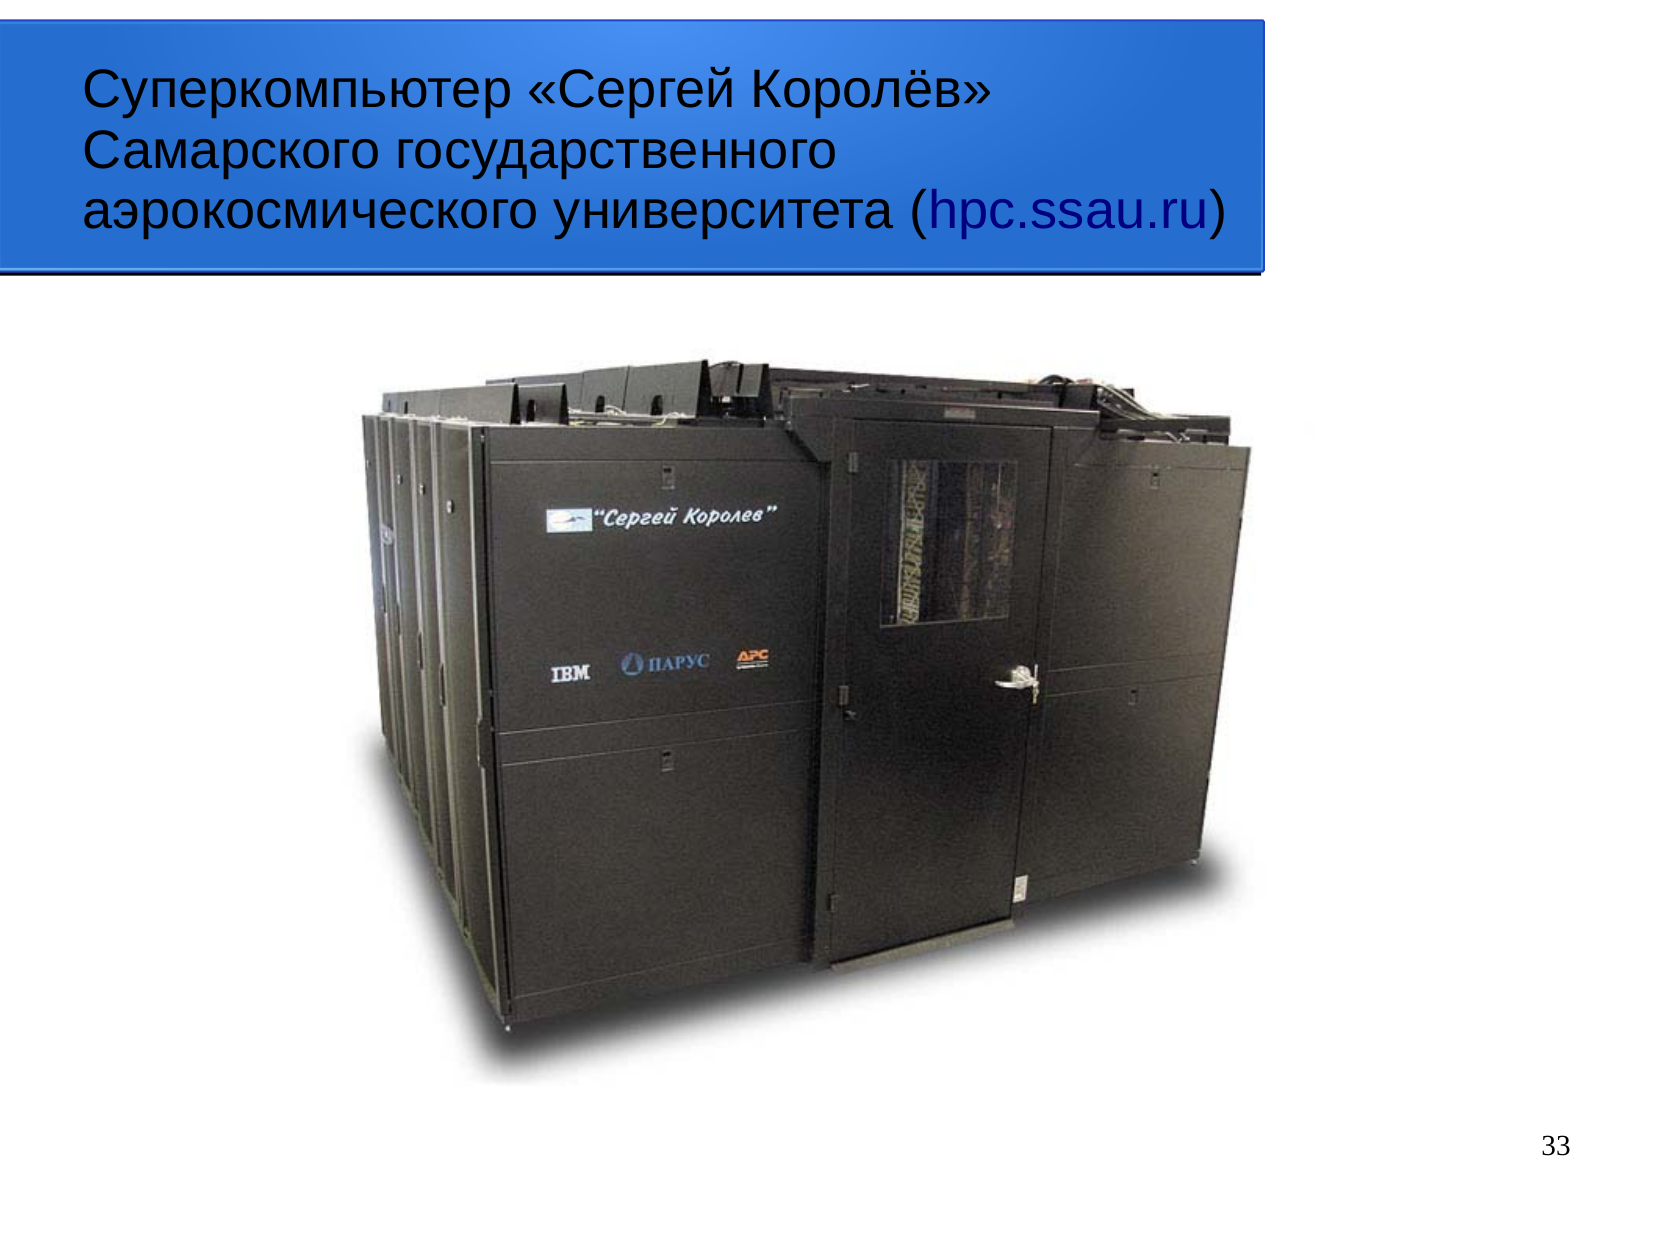

# Суперкомпьютер «Сергей Королёв» Самарского государственного аэрокосмического университета (hpc.ssau.ru)
33